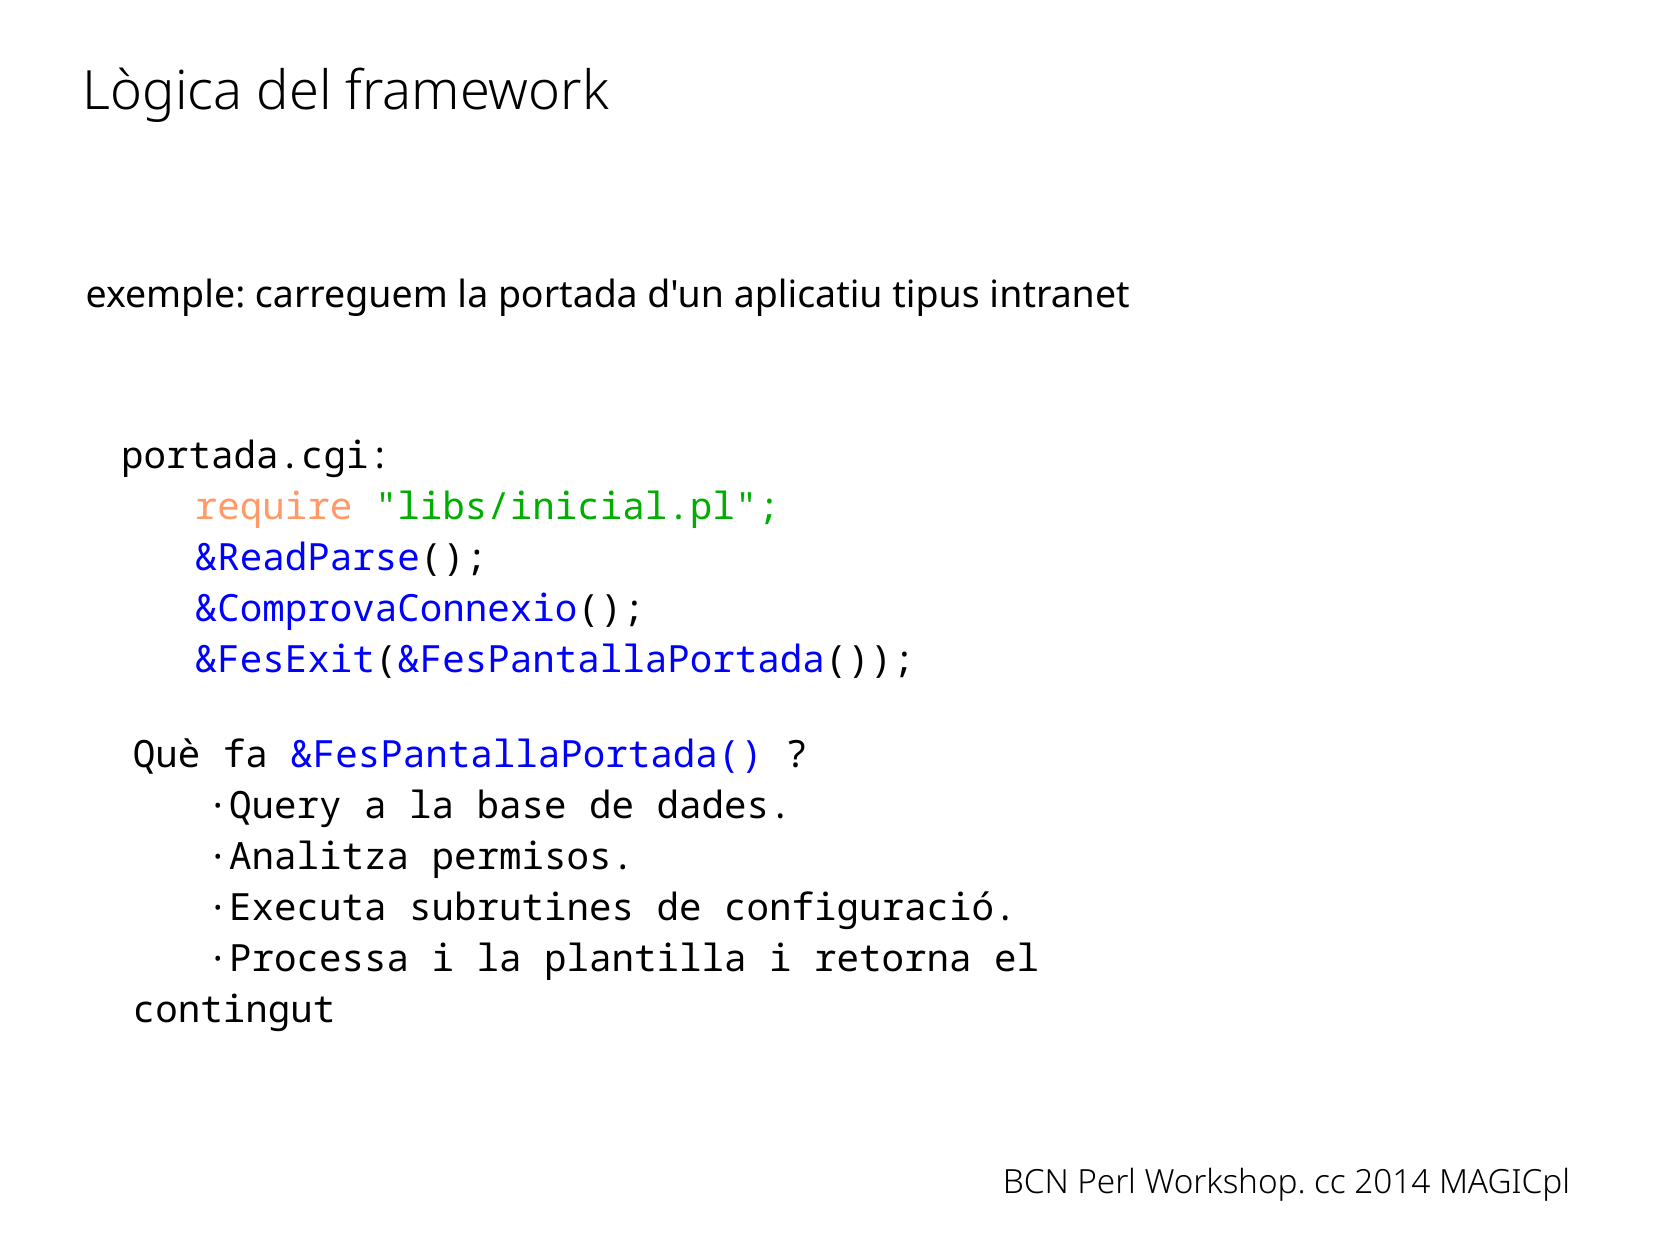

Lògica del framework
exemple: carreguem la portada d'un aplicatiu tipus intranet
portada.cgi:
	require "libs/inicial.pl";
	&ReadParse();
	&ComprovaConnexio();
	&FesExit(&FesPantallaPortada());
Què fa &FesPantallaPortada() ?
	·Query a la base de dades.
	·Analitza permisos.
	·Executa subrutines de configuració.
	·Processa i la plantilla i retorna el contingut
# BCN Perl Workshop. cc 2014 MAGICpl